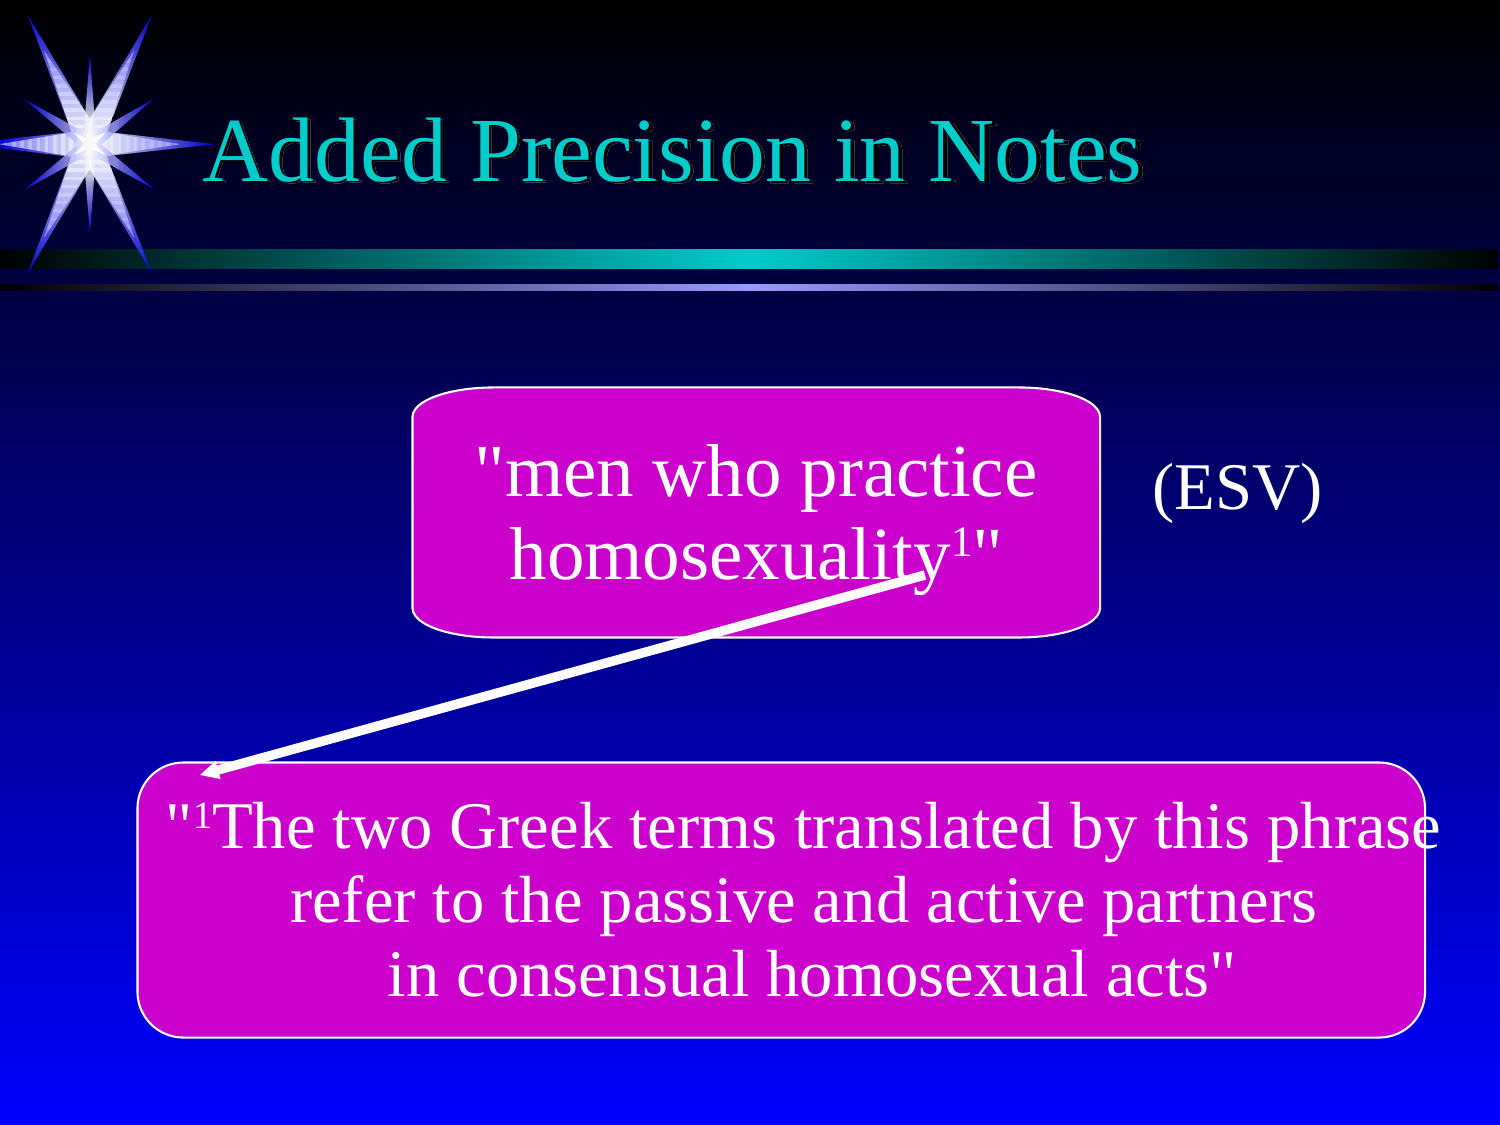

# Added Precision in Notes
"men who practice
homosexuality1"
(ESV)
"1The two Greek terms translated by this phrase
refer to the passive and active partners
in consensual homosexual acts"